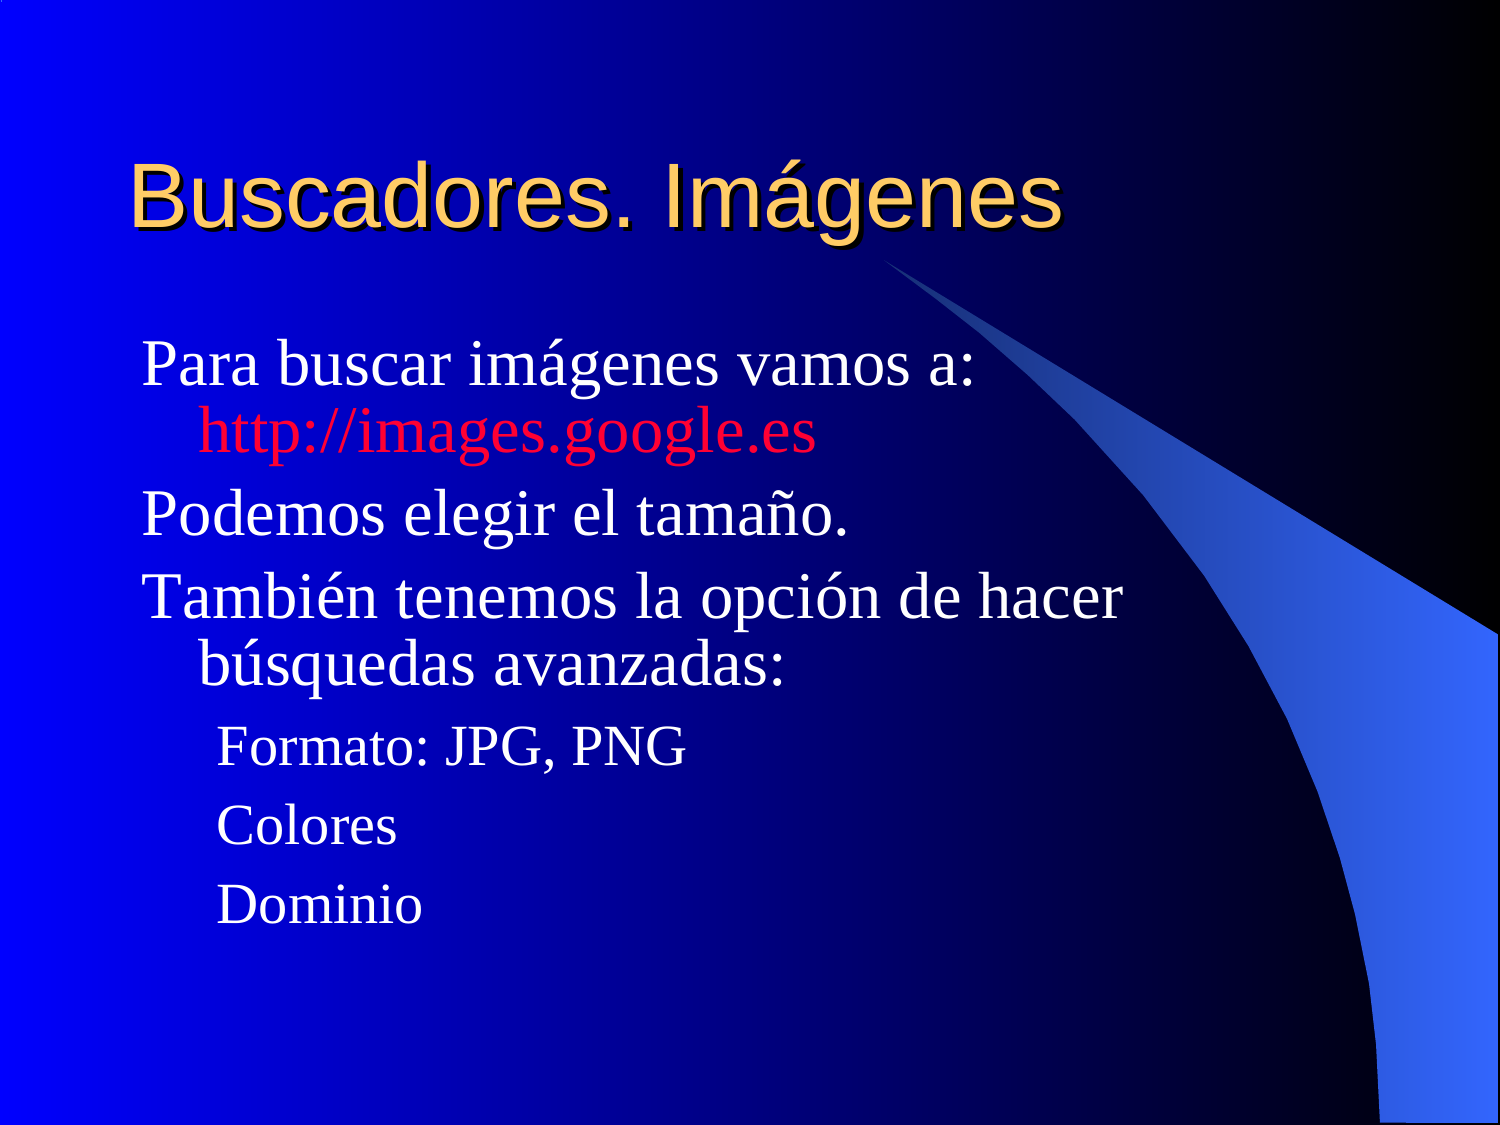

# Buscadores. Imágenes
Para buscar imágenes vamos a: http://images.google.es
Podemos elegir el tamaño.
También tenemos la opción de hacer búsquedas avanzadas:
Formato: JPG, PNG
Colores
Dominio